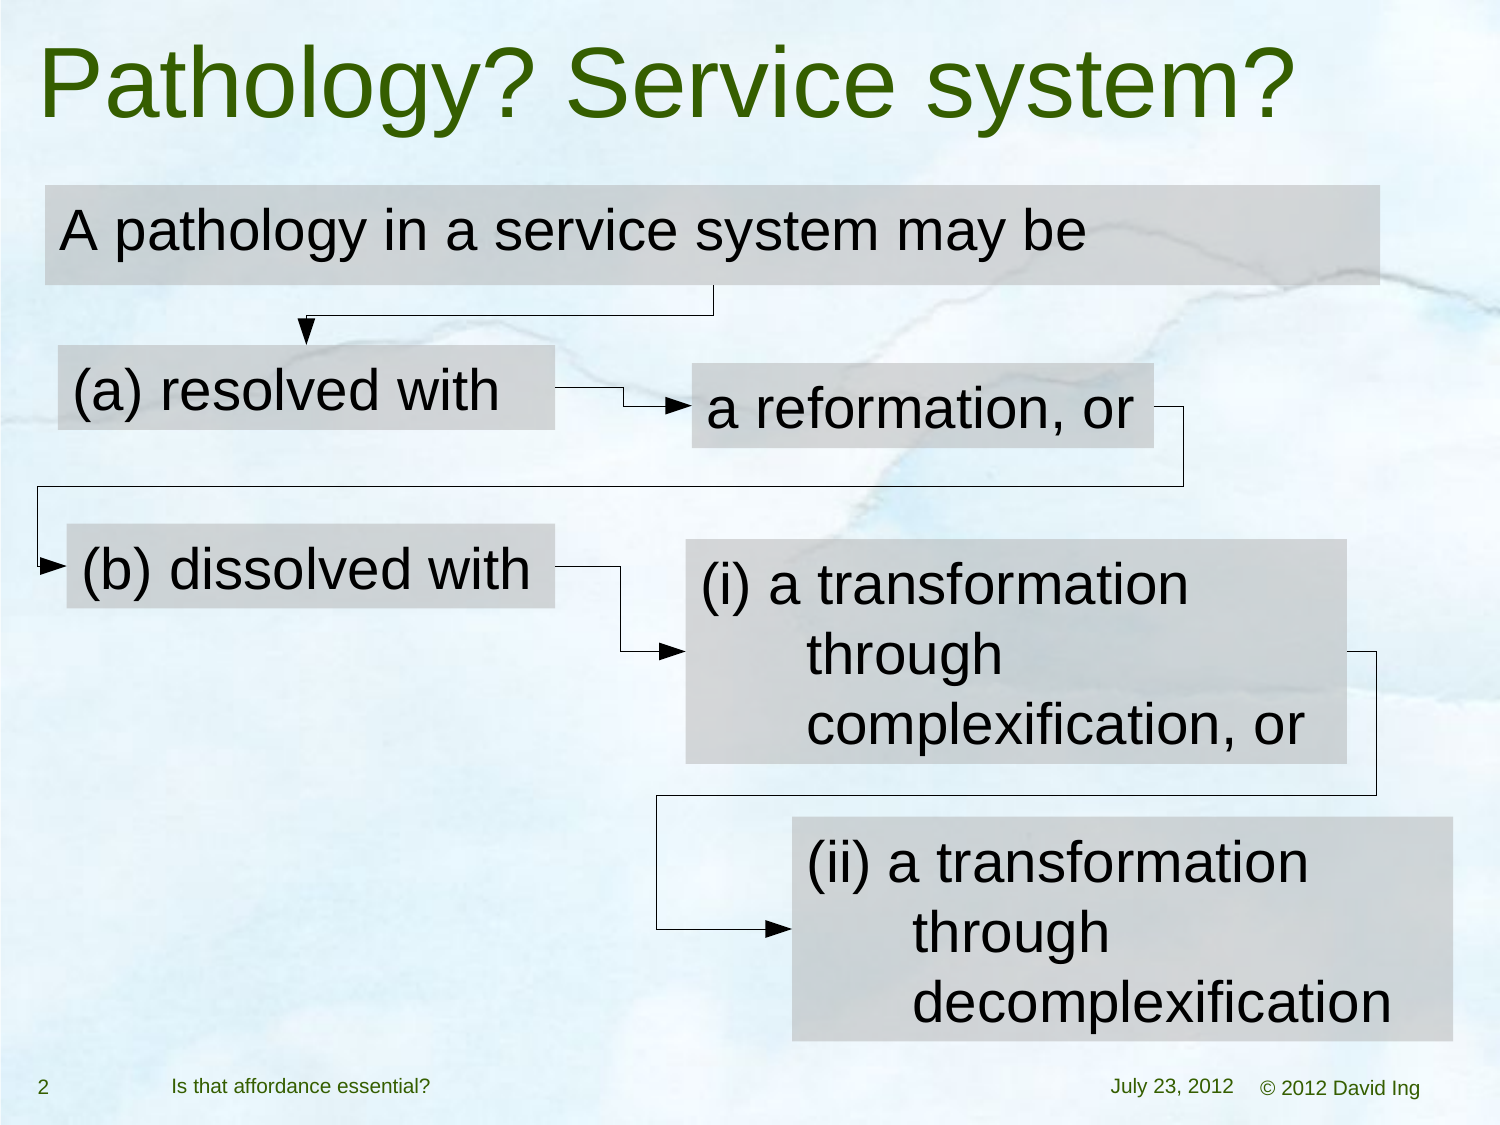

# Pathology? Service system?
A pathology in a service system may be
(a) resolved with
a reformation, or
(b) dissolved with
(i) a transformation through complexification, or
(ii) a transformation through decomplexification
Is that affordance essential?
July 23, 2012
2